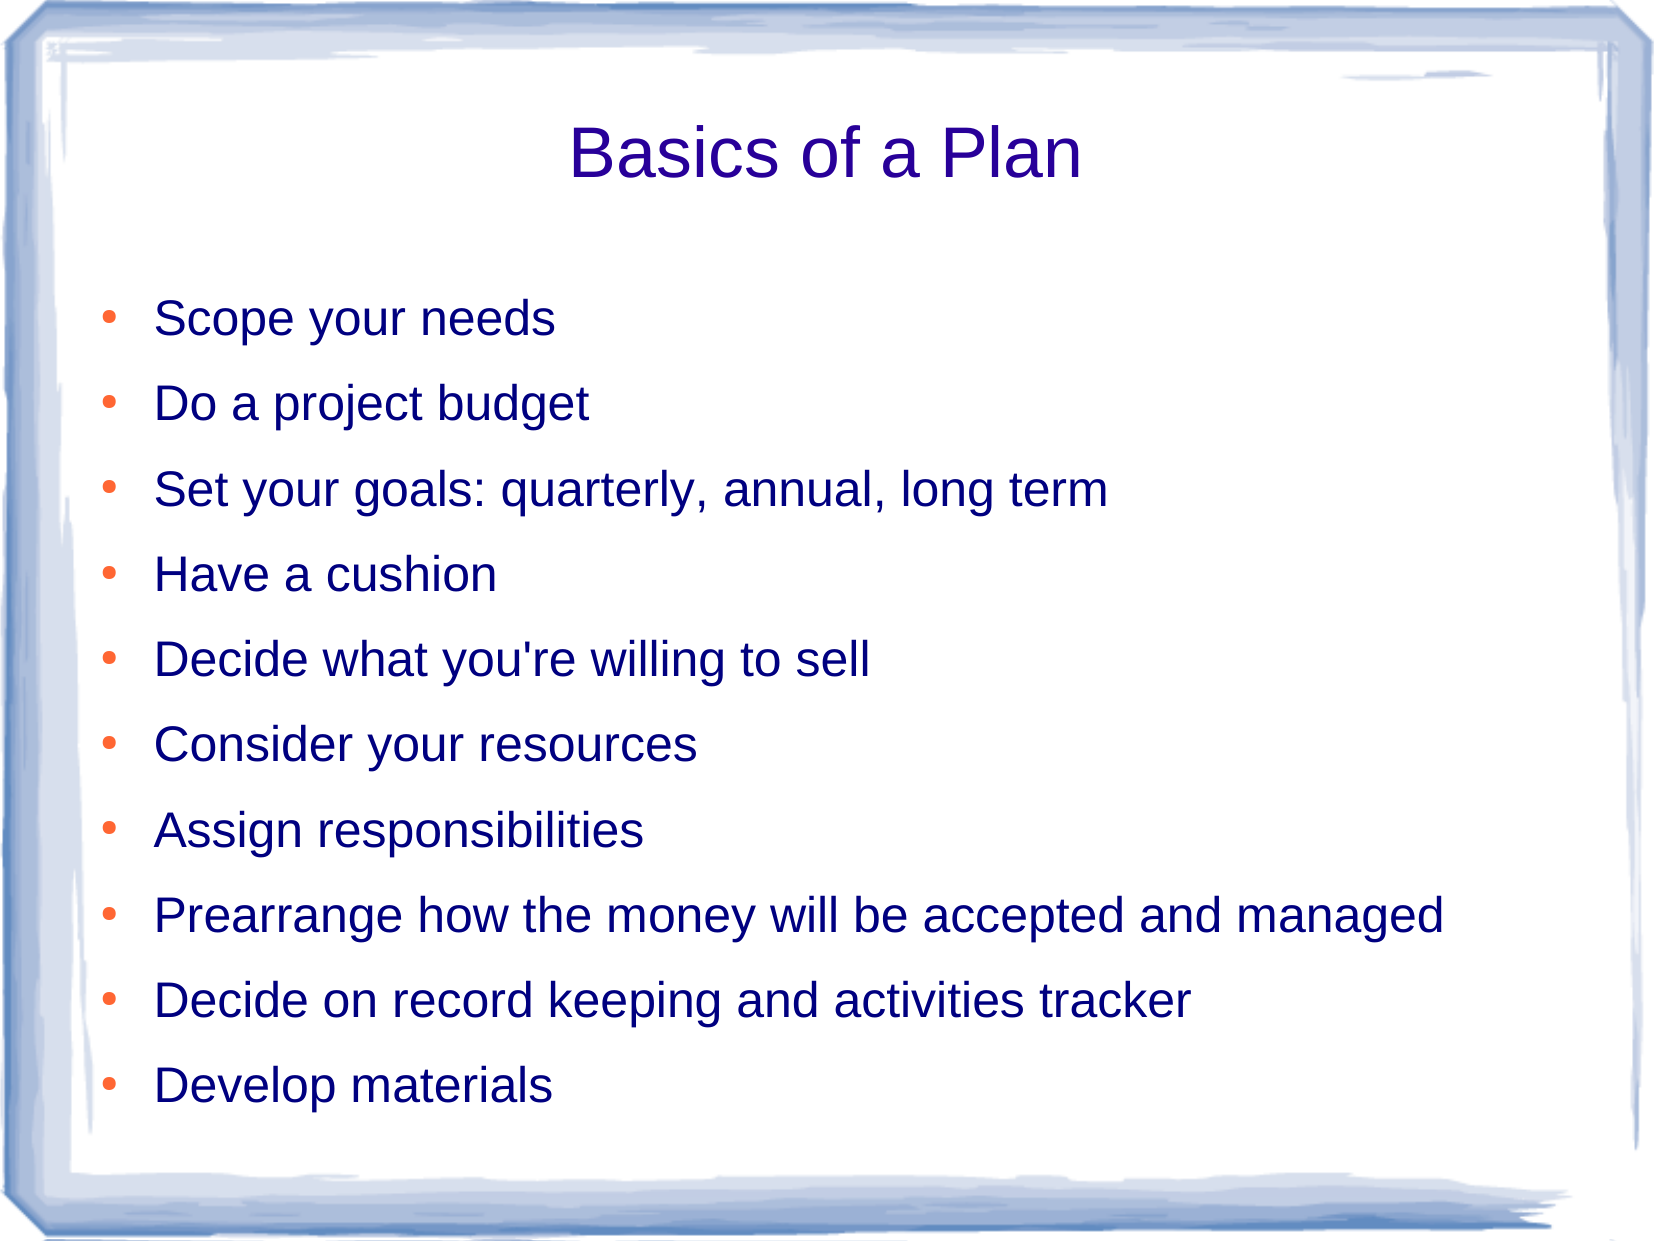

# Basics of a Plan
Scope your needs
Do a project budget
Set your goals: quarterly, annual, long term
Have a cushion
Decide what you're willing to sell
Consider your resources
Assign responsibilities
Prearrange how the money will be accepted and managed
Decide on record keeping and activities tracker
Develop materials